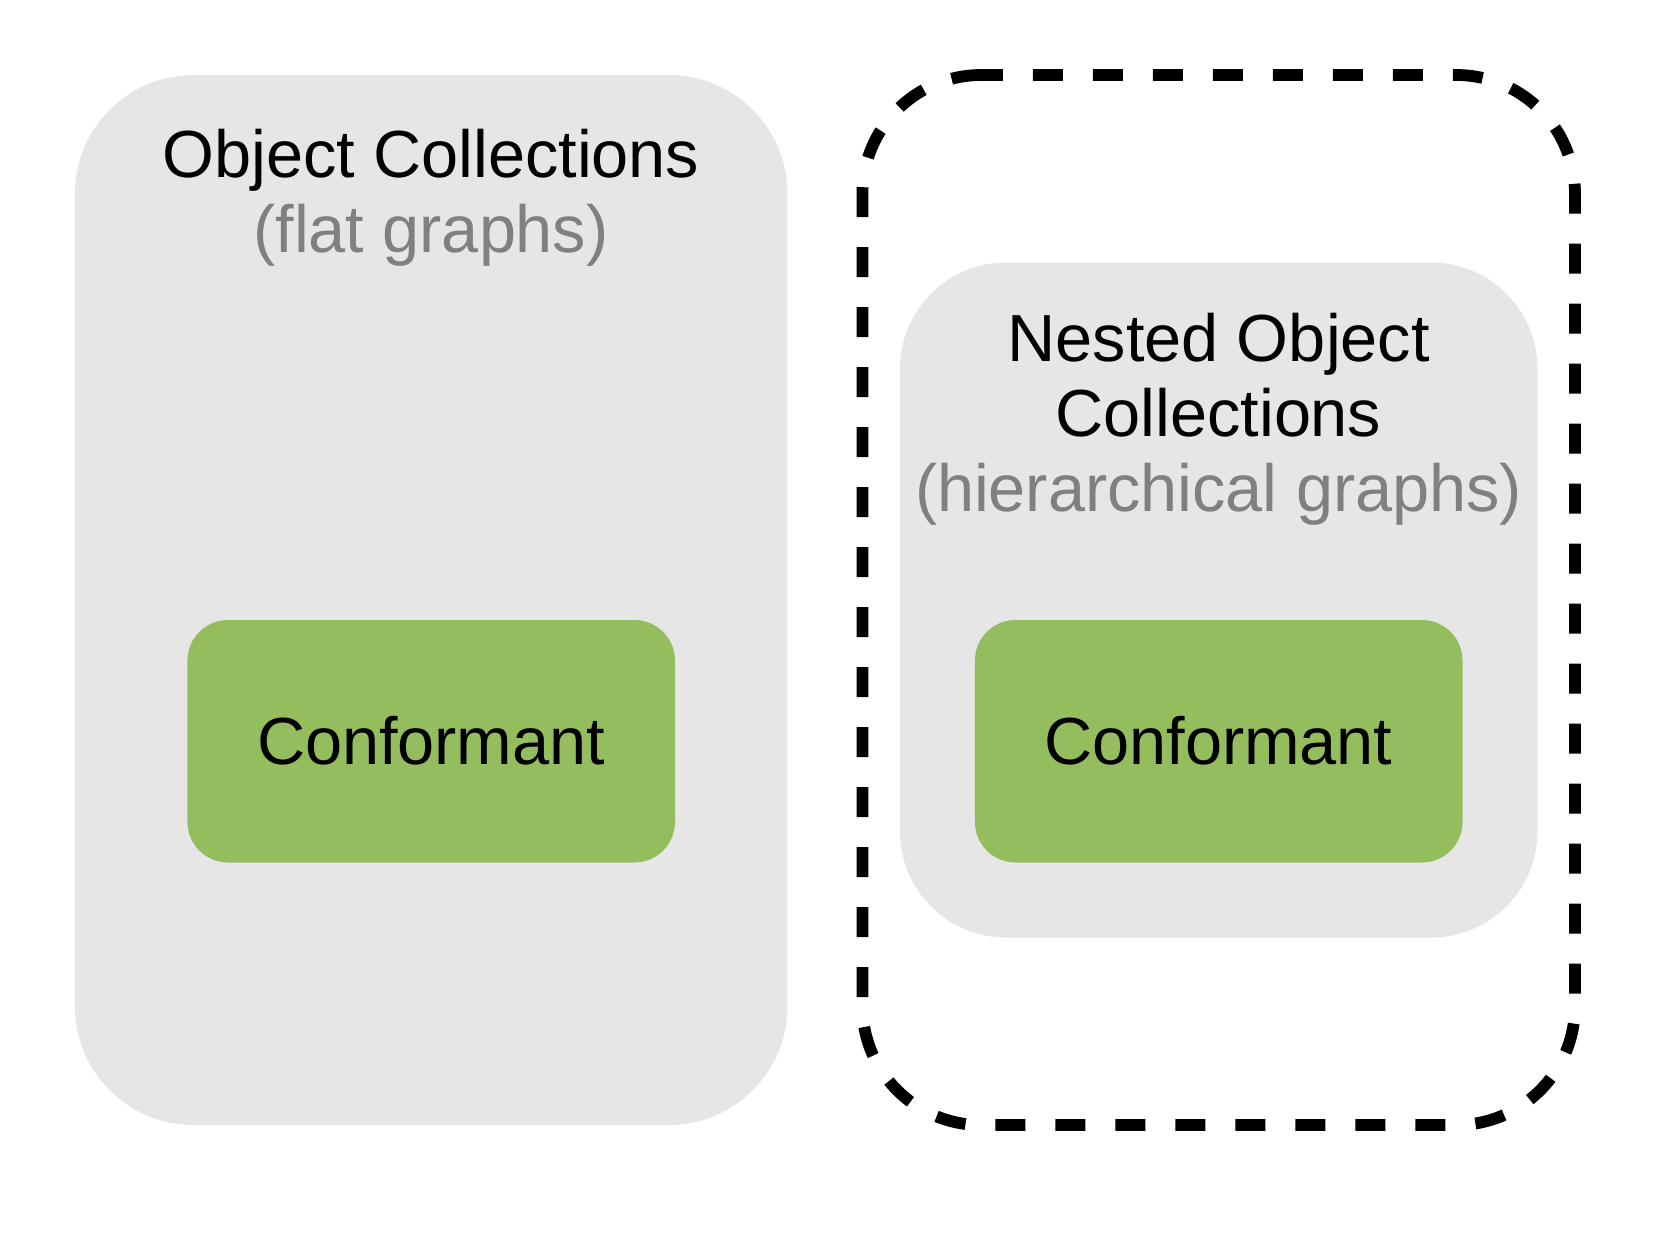

Object Collections
(flat graphs)
Nested Object
Collections
(hierarchical graphs)
Conformant
Conformant